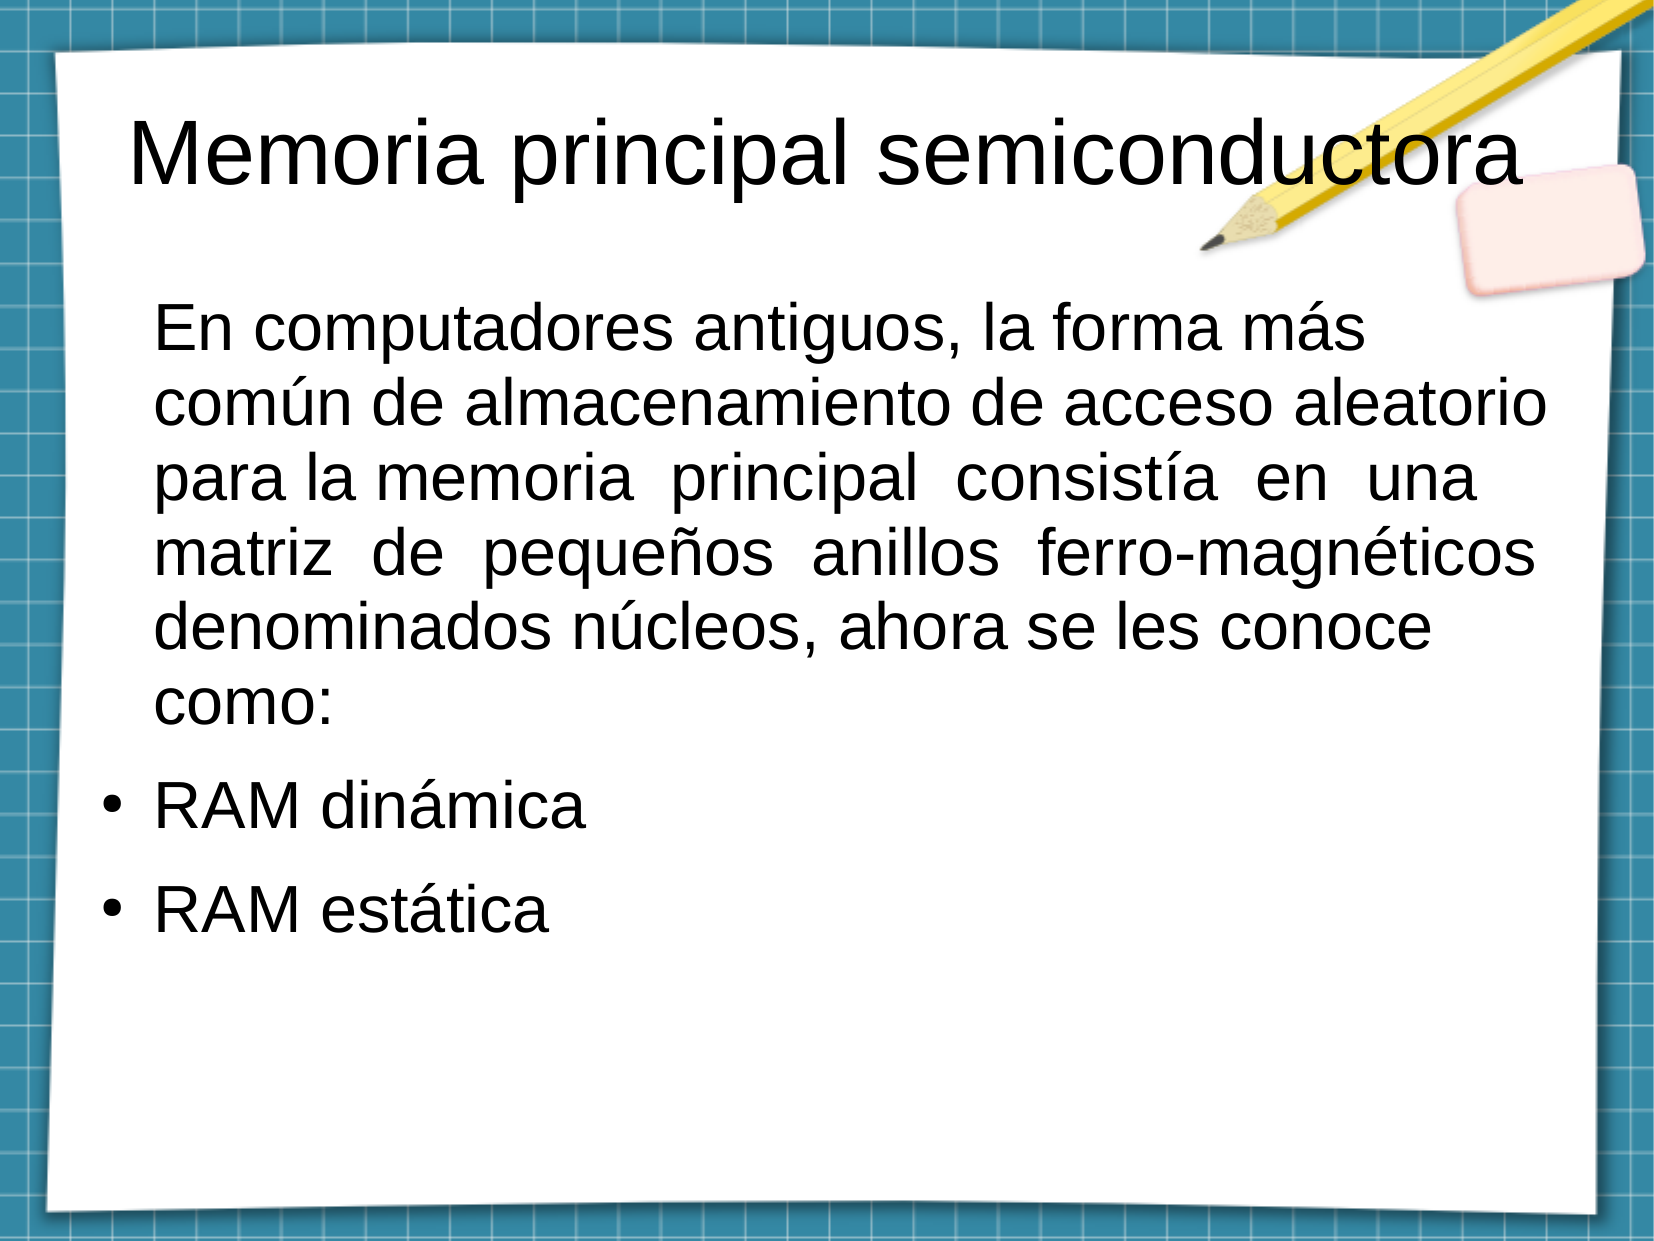

# Memoria principal semiconductora
En computadores antiguos, la forma más común de almacenamiento de acceso aleatorio para la memoria principal consistía en una matriz de pequeños anillos ferro-magnéticos denominados núcleos, ahora se les conoce como:
RAM dinámica
RAM estática